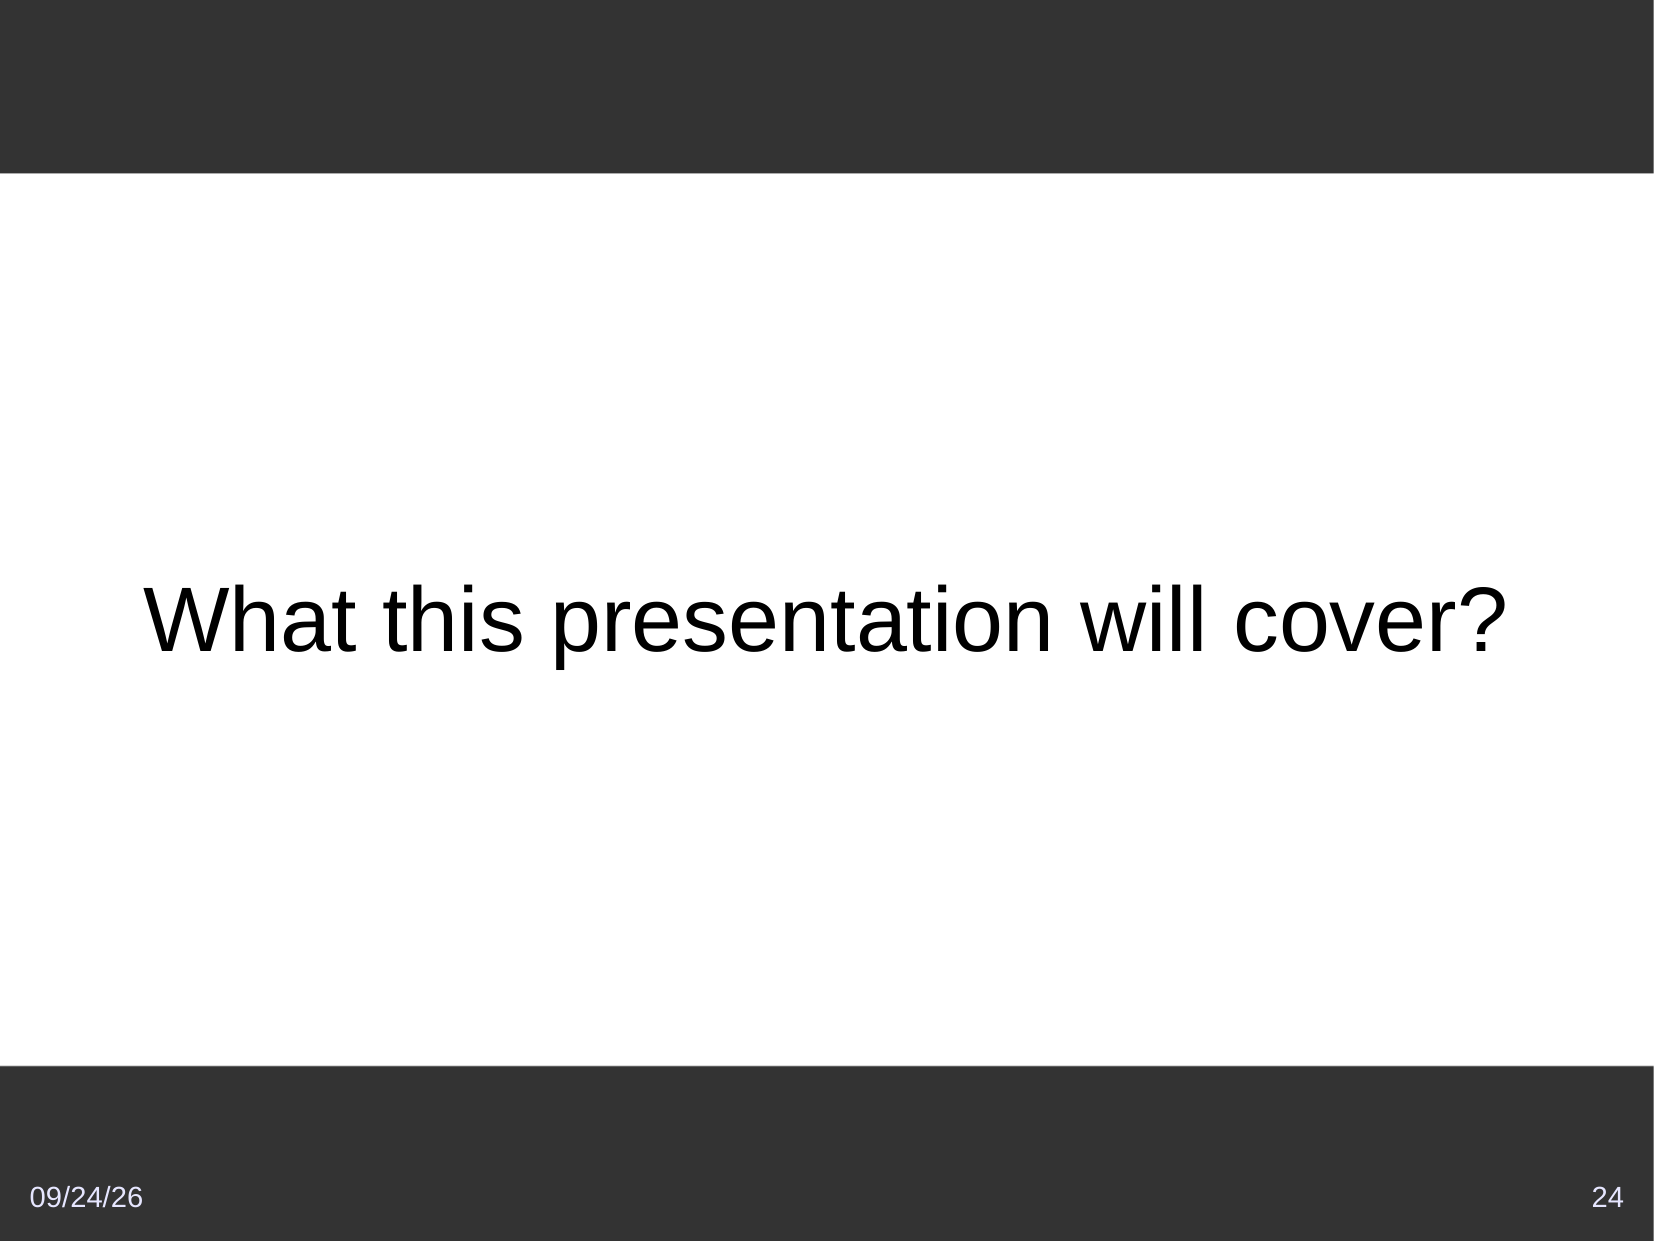

#
What this presentation will cover?
24